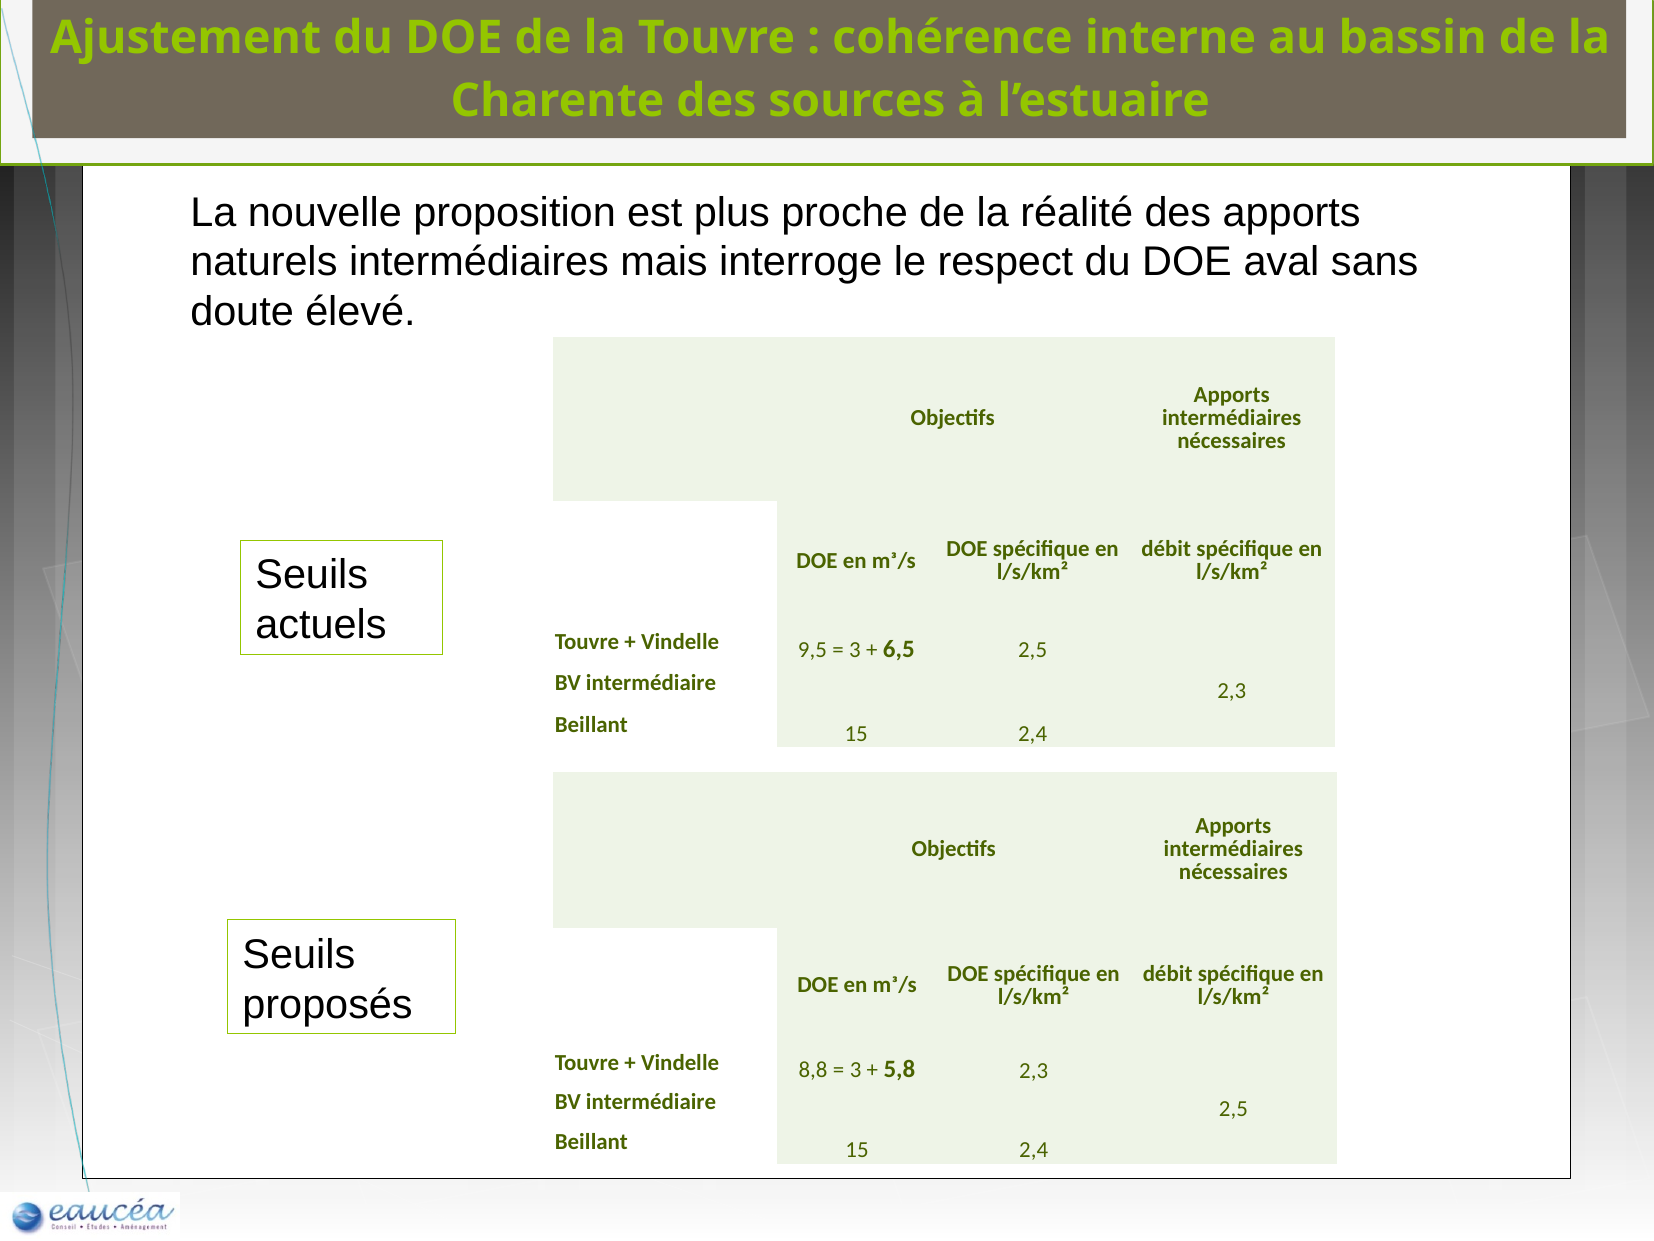

# Ajustement du DOE de la Touvre : cohérence interne au bassin de la Charente des sources à l’estuaire
La nouvelle proposition est plus proche de la réalité des apports naturels intermédiaires mais interroge le respect du DOE aval sans doute élevé.
| | Objectifs | | Apports intermédiaires nécessaires |
| --- | --- | --- | --- |
| | DOE en mᶟ/s | DOE spécifique en l/s/km² | débit spécifique en l/s/km² |
| Touvre + Vindelle | 9,5 = 3 + 6,5 | 2,5 | |
| BV intermédiaire | | | 2,3 |
| Beillant | 15 | 2,4 | |
Seuils actuels
| | Objectifs | | Apports intermédiaires nécessaires |
| --- | --- | --- | --- |
| | DOE en mᶟ/s | DOE spécifique en l/s/km² | débit spécifique en l/s/km² |
| Touvre + Vindelle | 8,8 = 3 + 5,8 | 2,3 | |
| BV intermédiaire | | | 2,5 |
| Beillant | 15 | 2,4 | |
Seuils proposés